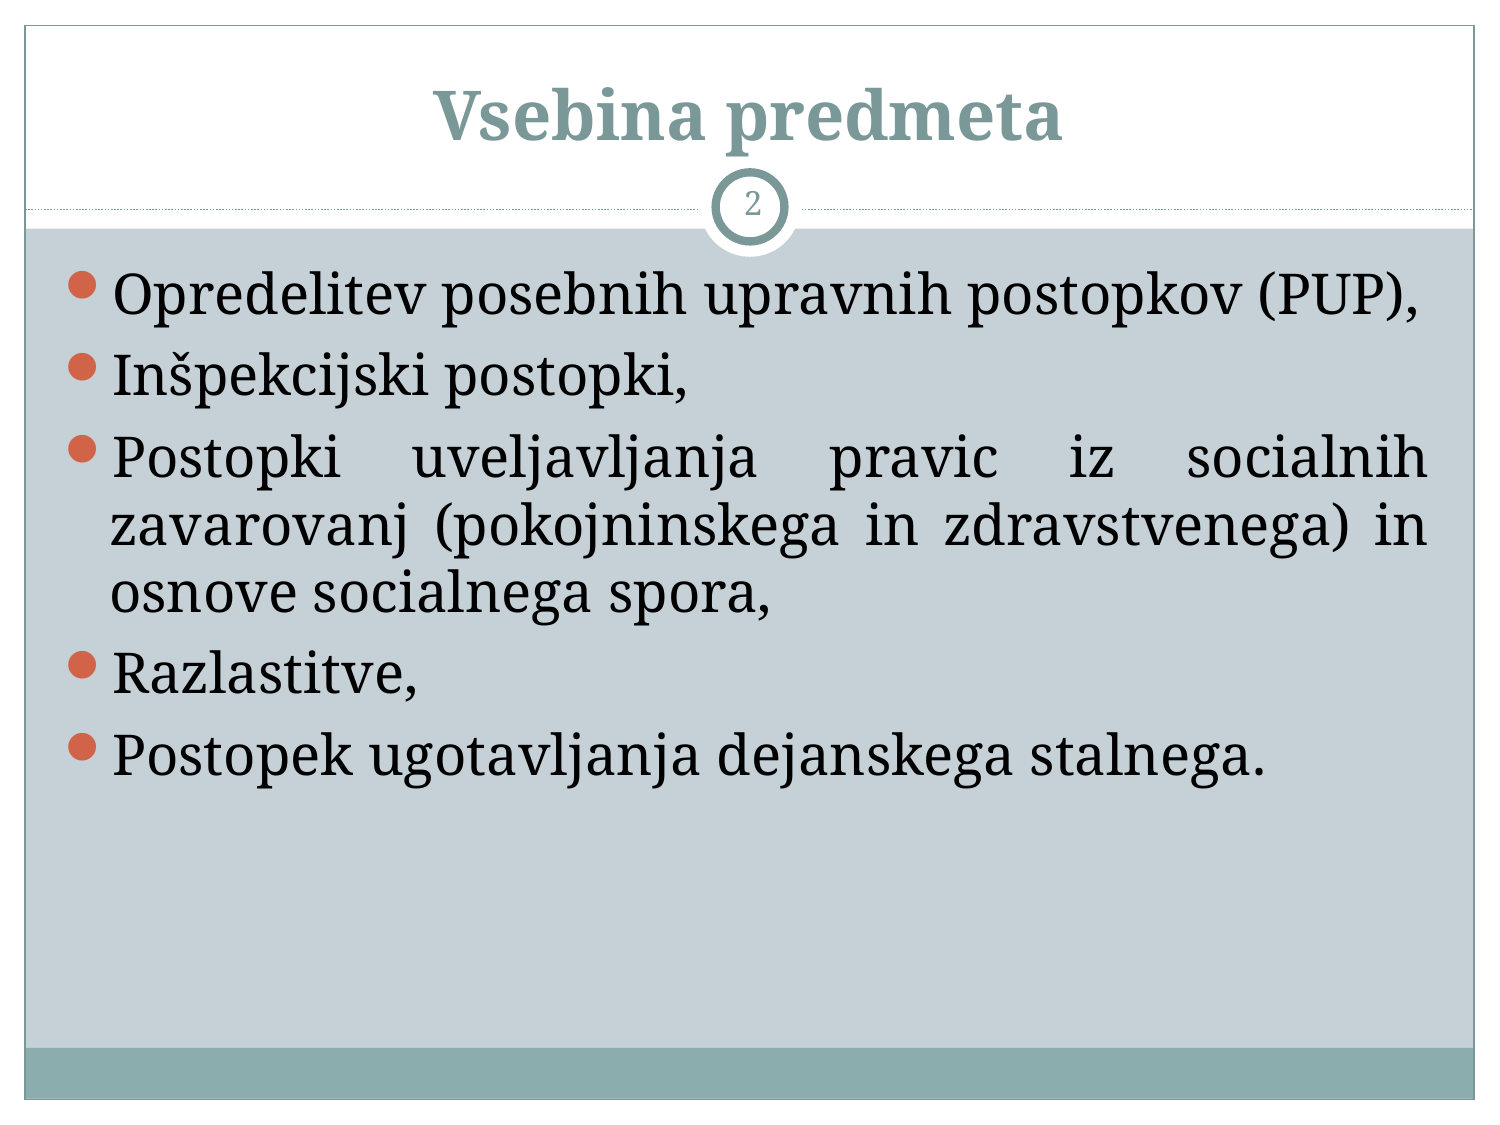

# Vsebina predmeta
Opredelitev posebnih upravnih postopkov (PUP),
Inšpekcijski postopki,
Postopki uveljavljanja pravic iz socialnih zavarovanj (pokojninskega in zdravstvenega) in osnove socialnega spora,
Razlastitve,
Postopek ugotavljanja dejanskega stalnega.